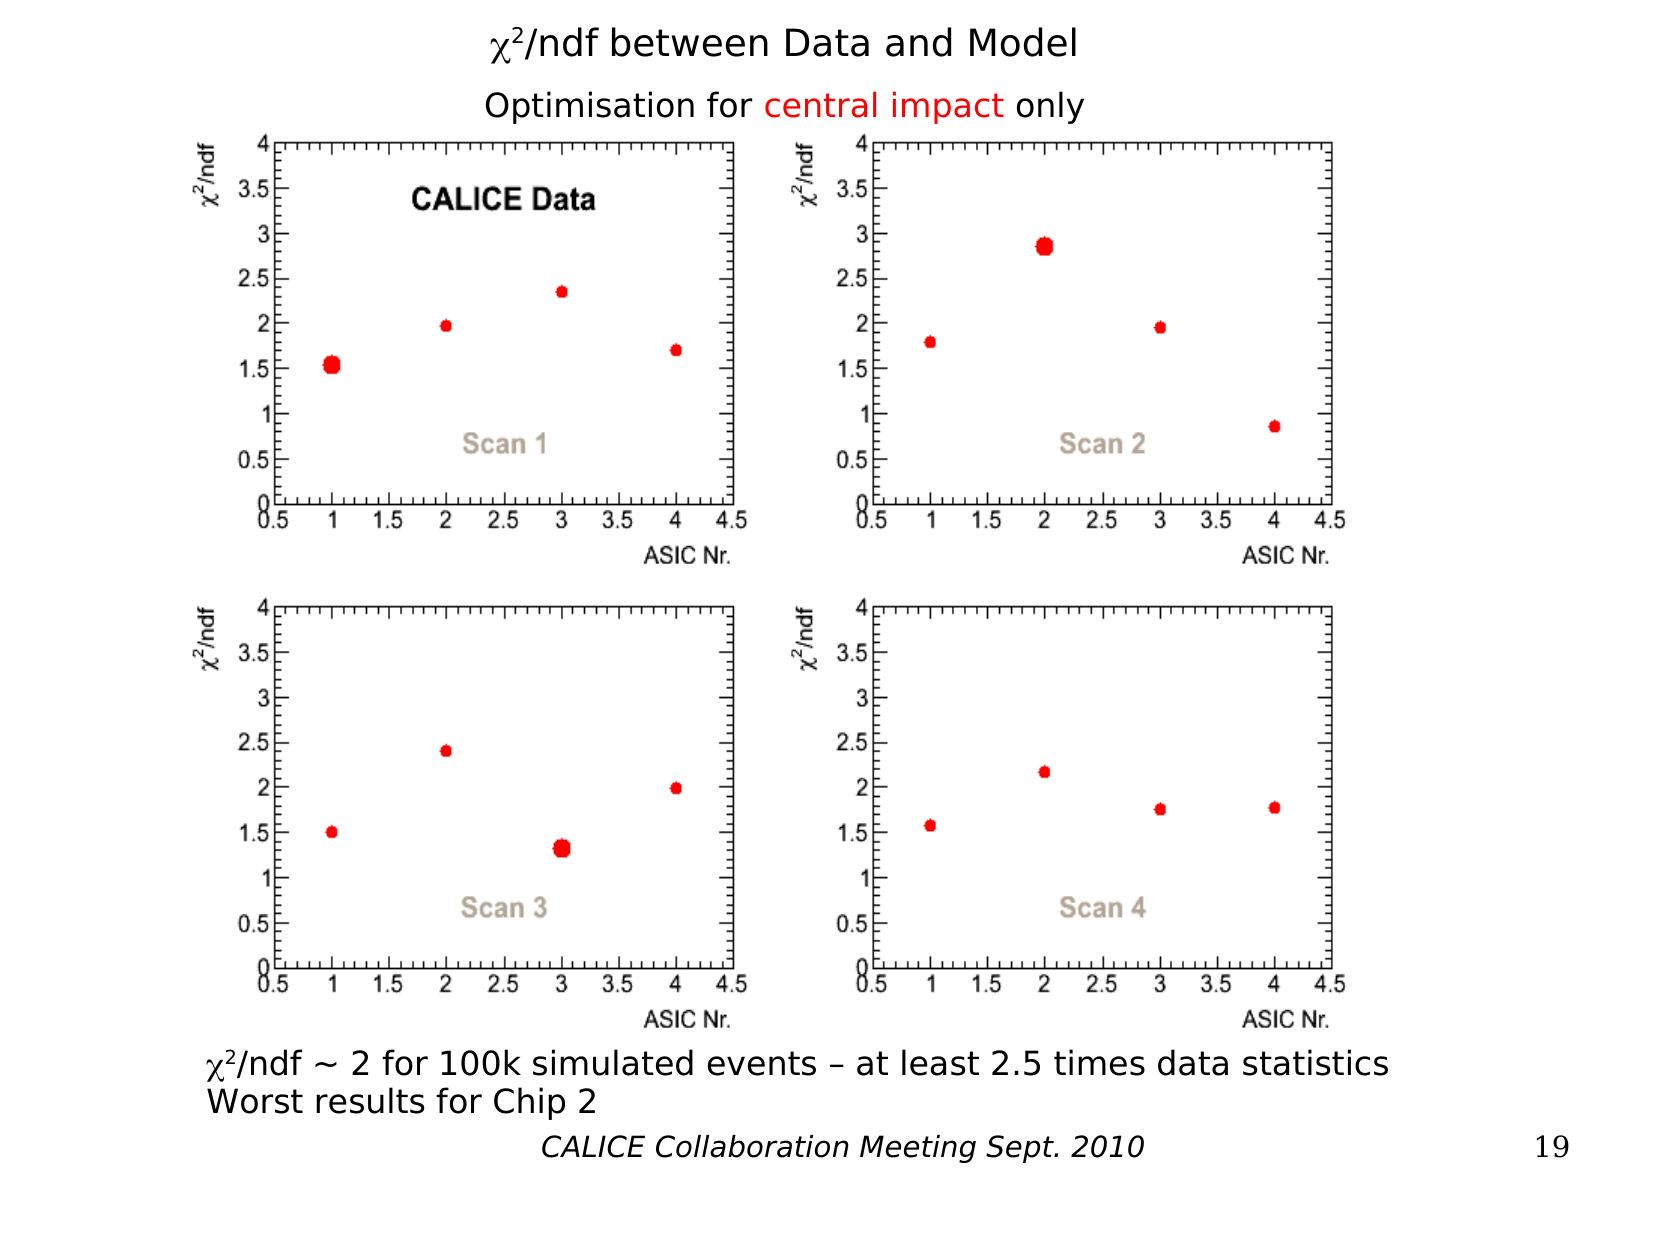

χ2/ndf between Data and Model
Optimisation for central impact only
χ2/ndf ~ 2 for 100k simulated events – at least 2.5 times data statistics
Worst results for Chip 2
19